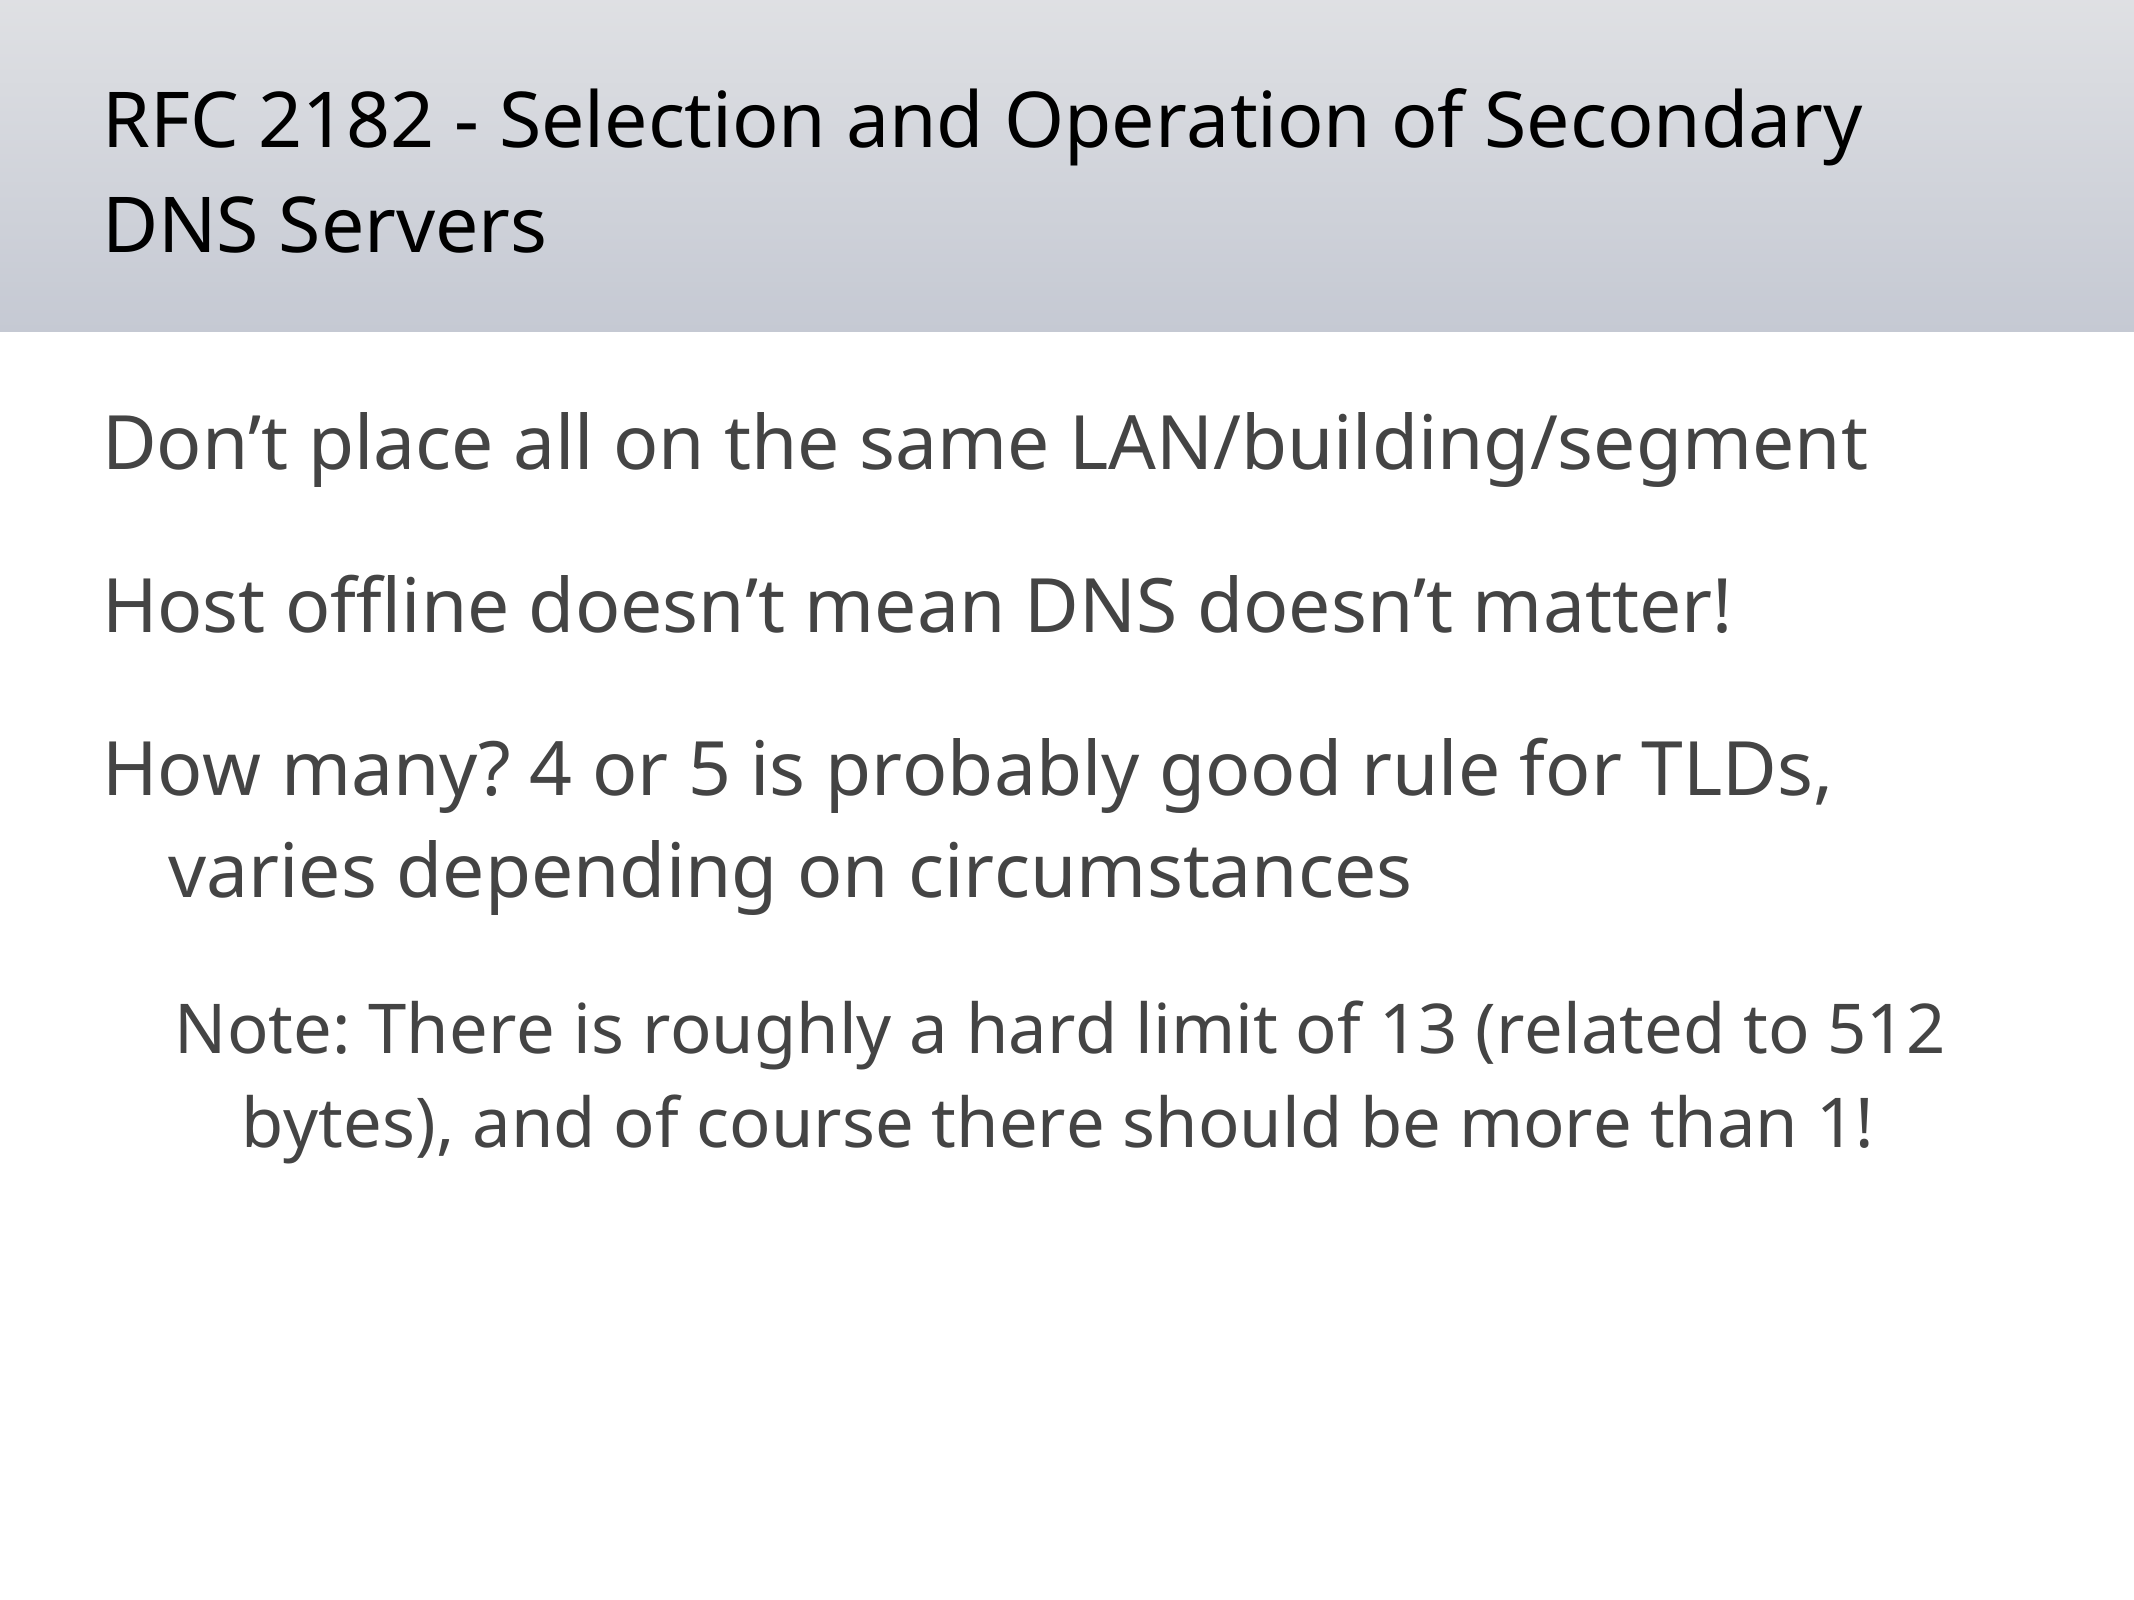

# RFC 2182 - Selection and Operation of Secondary DNS Servers
Don’t place all on the same LAN/building/segment
Host offline doesn’t mean DNS doesn’t matter!
How many? 4 or 5 is probably good rule for TLDs, varies depending on circumstances
Note: There is roughly a hard limit of 13 (related to 512 bytes), and of course there should be more than 1!